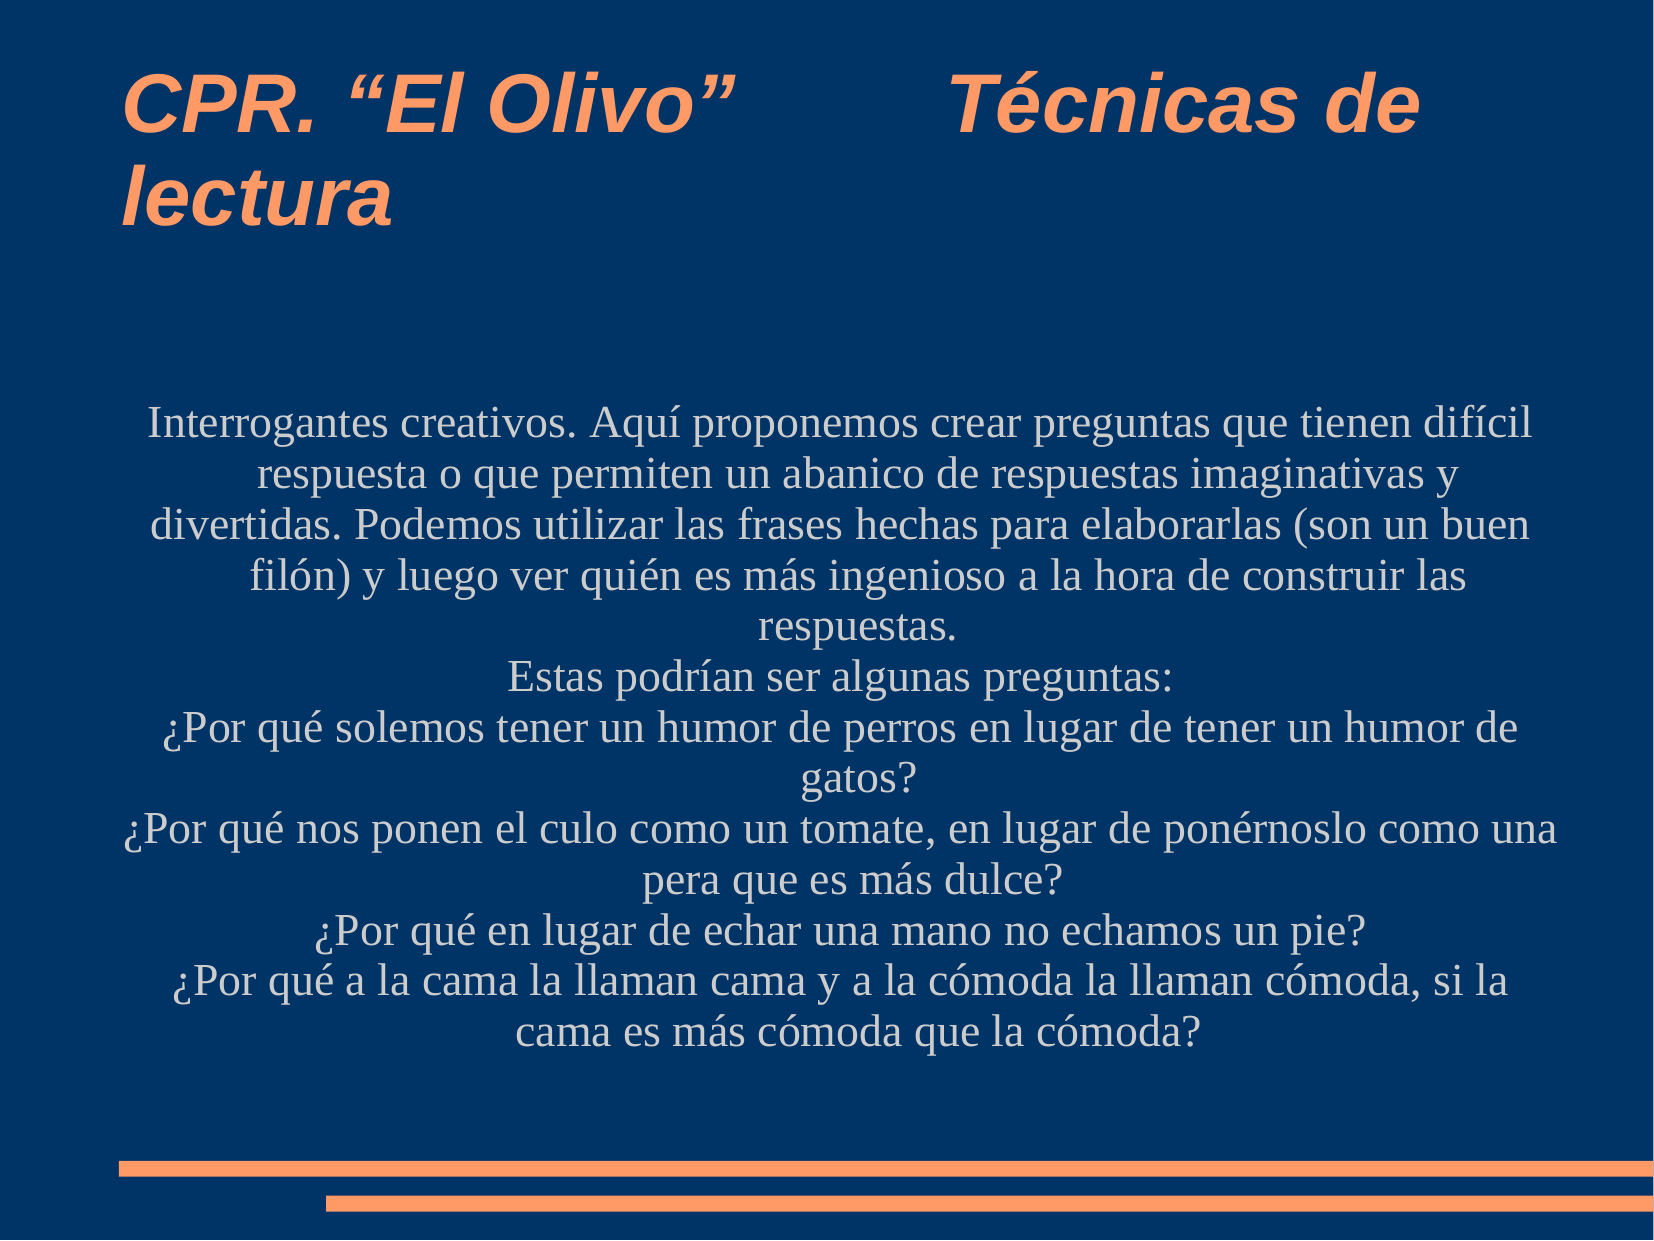

# CPR. “El Olivo” Técnicas de lectura
Interrogantes creativos. Aquí proponemos crear preguntas que tienen difícil respuesta o que permiten un abanico de respuestas imaginativas y
divertidas. Podemos utilizar las frases hechas para elaborarlas (son un buen filón) y luego ver quién es más ingenioso a la hora de construir las respuestas.
Estas podrían ser algunas preguntas:
¿Por qué solemos tener un humor de perros en lugar de tener un humor de gatos?
¿Por qué nos ponen el culo como un tomate, en lugar de ponérnoslo como una pera que es más dulce?
¿Por qué en lugar de echar una mano no echamos un pie?
¿Por qué a la cama la llaman cama y a la cómoda la llaman cómoda, si la cama es más cómoda que la cómoda?